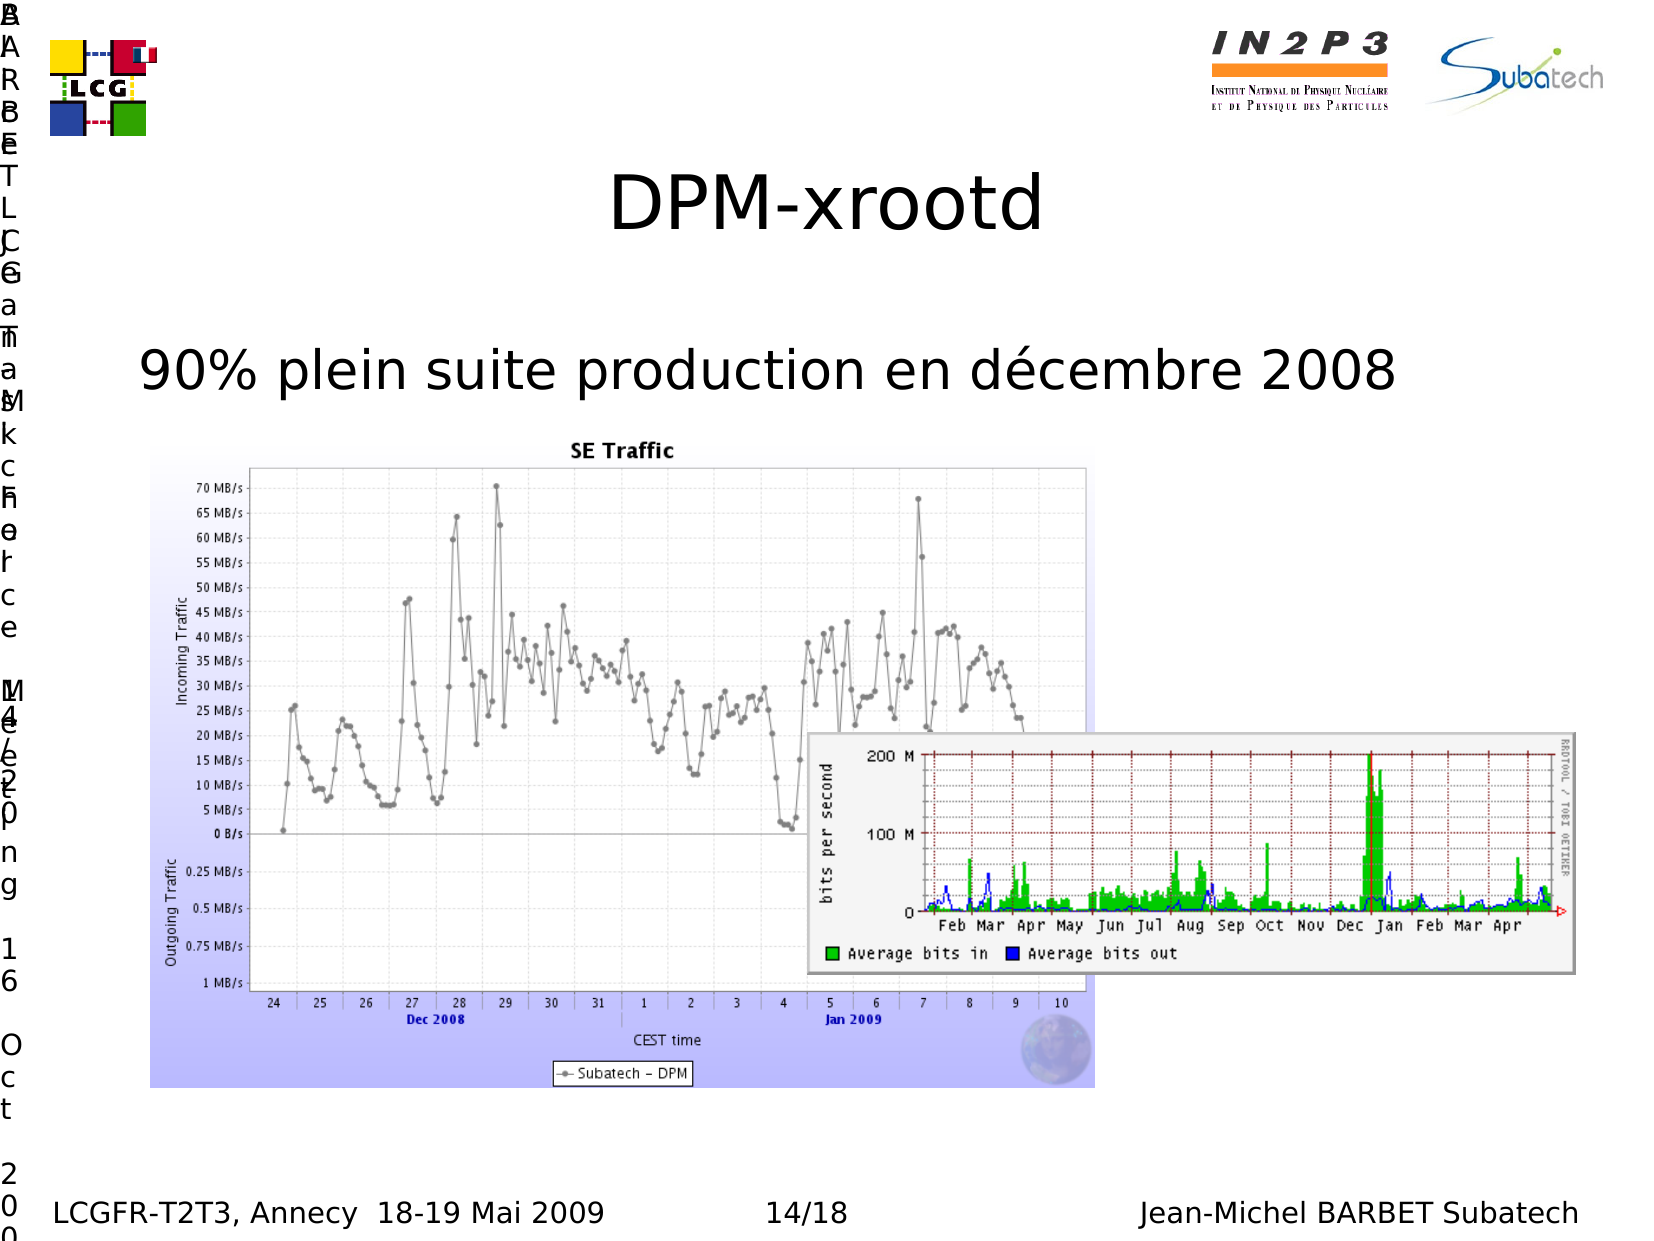

# DPM-xrootd
90% plein suite production en décembre 2008